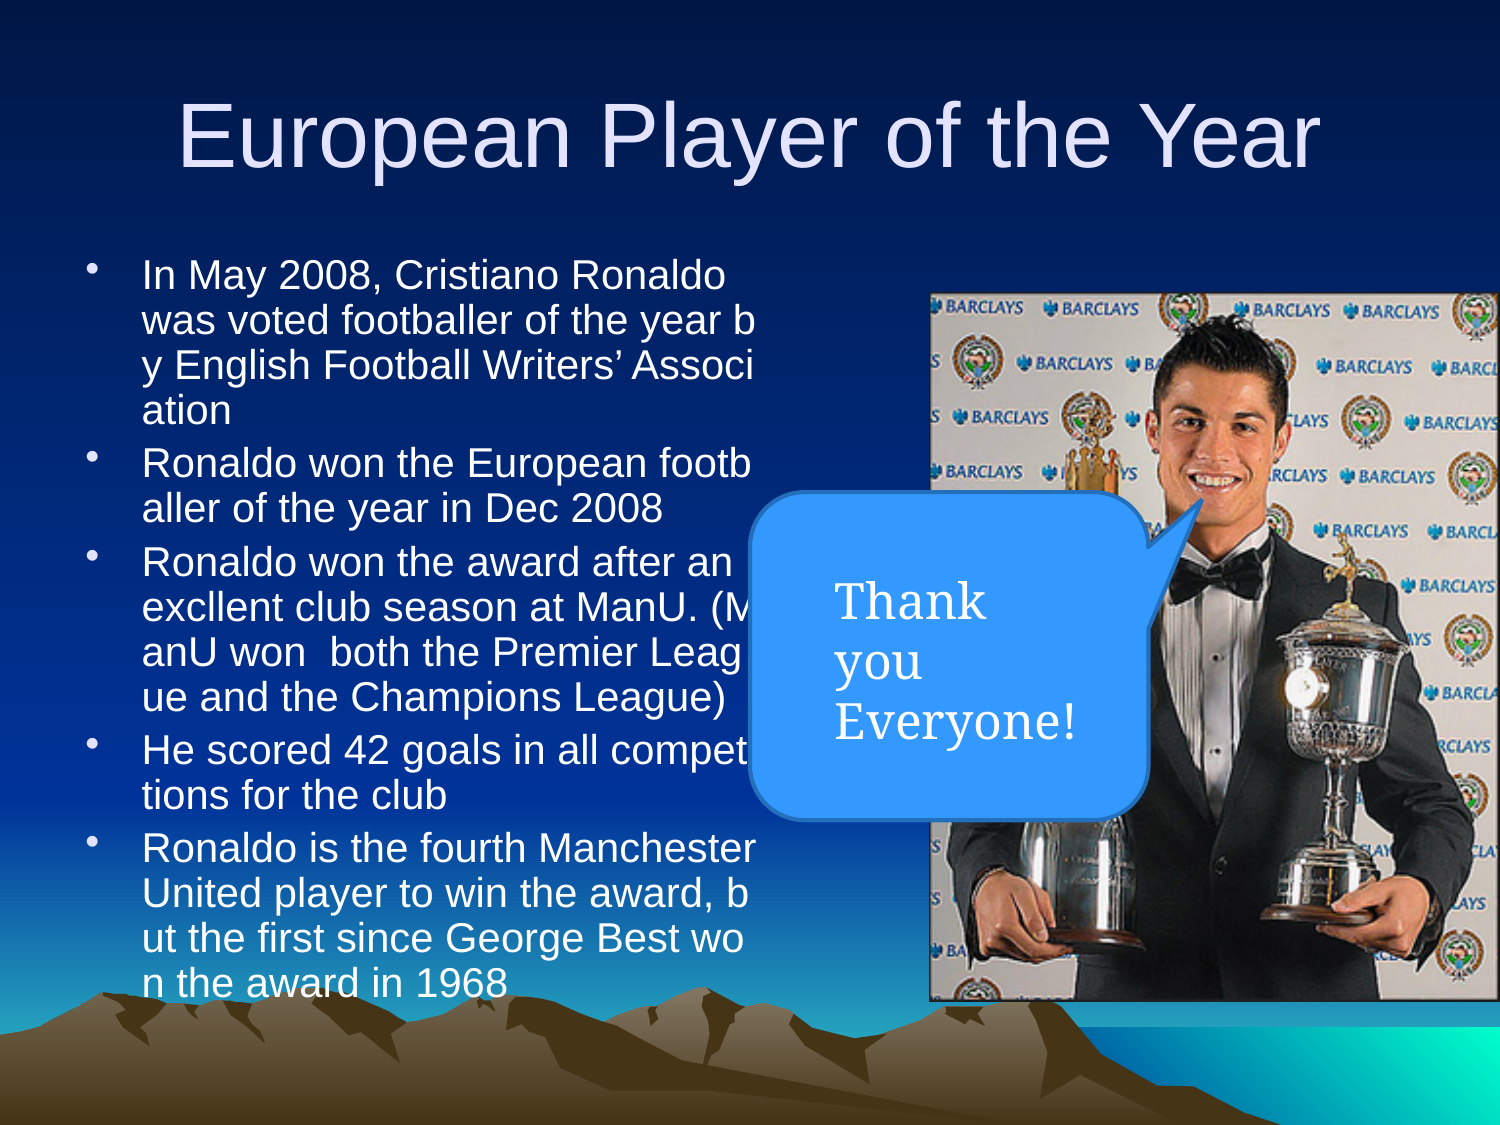

# European Player of the Year
In May 2008, Cristiano Ronaldo was voted footballer of the year by English Football Writers’ Association
Ronaldo won the European footballer of the year in Dec 2008
Ronaldo won the award after an excllent club season at ManU. (ManU won both the Premier League and the Champions League)
He scored 42 goals in all competitions for the club
Ronaldo is the fourth Manchester United player to win the award, but the first since George Best won the award in 1968
Thank you Everyone!